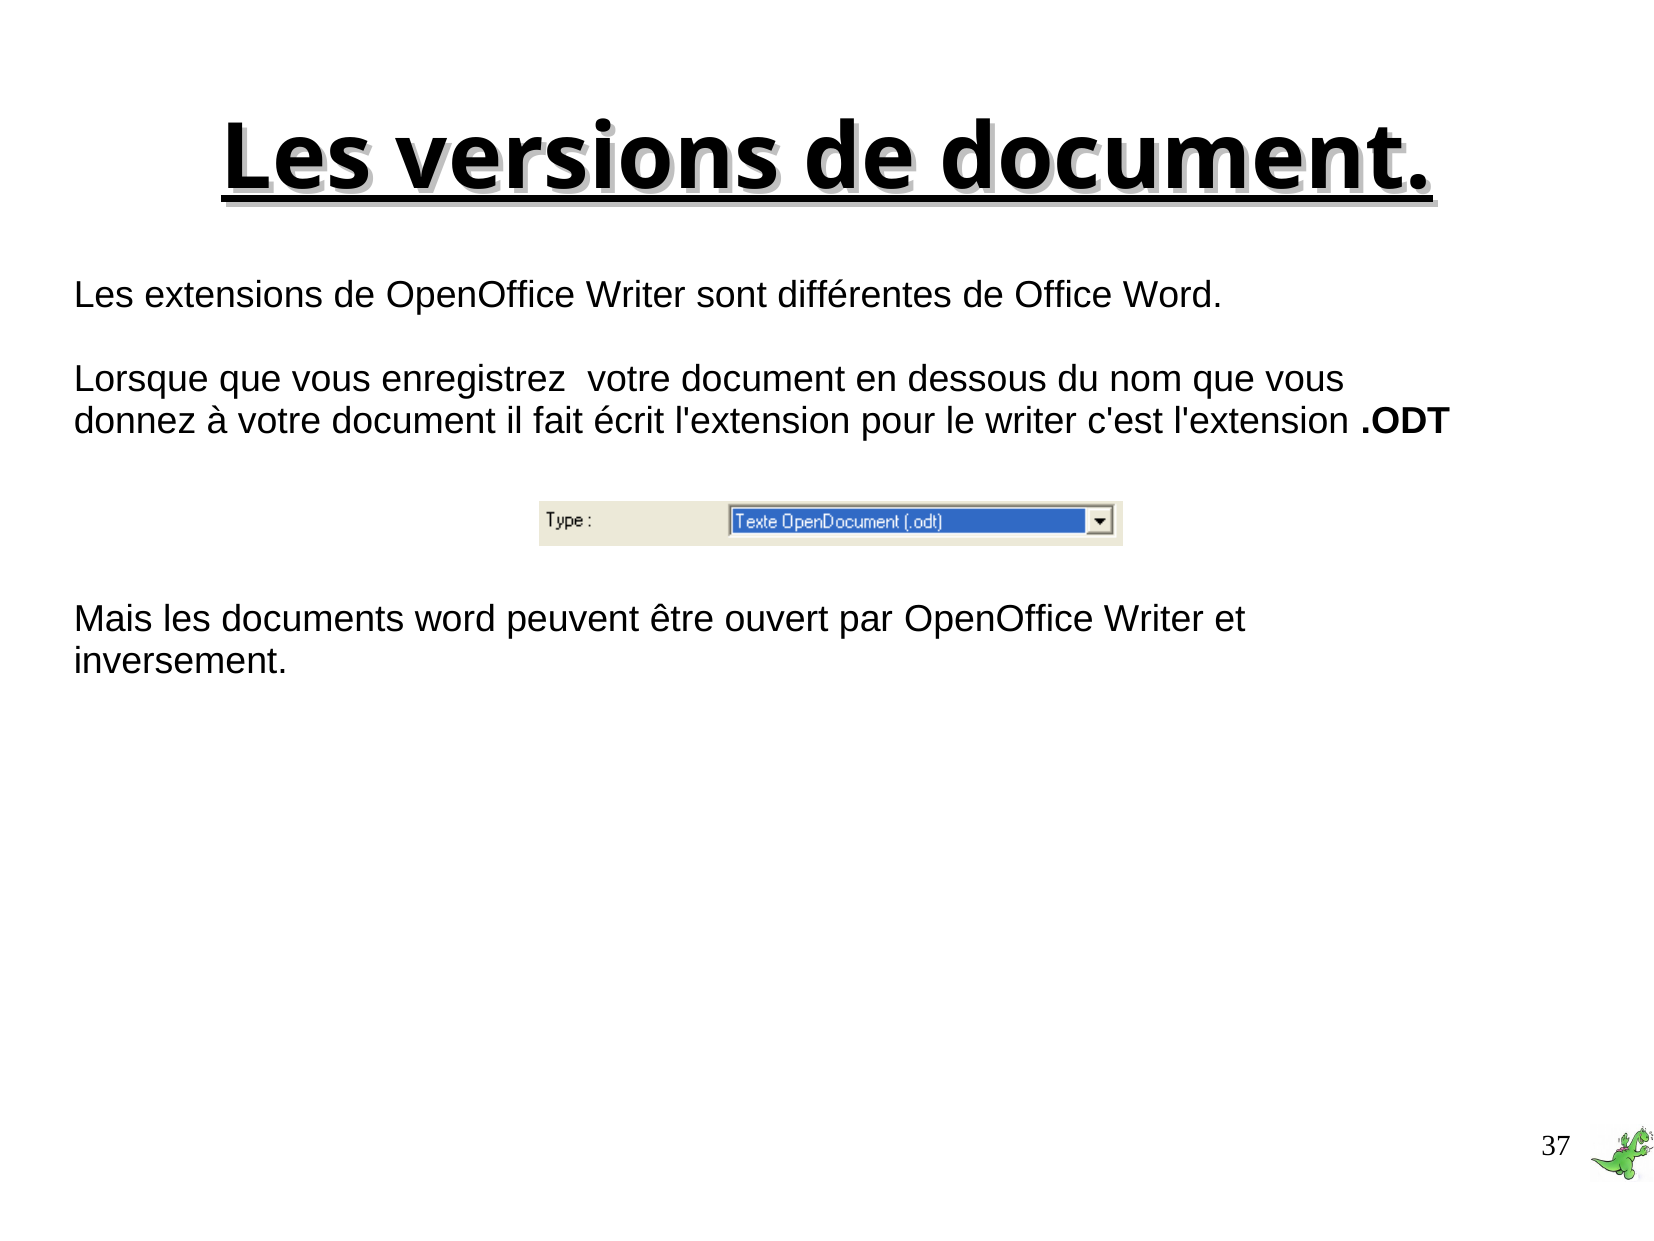

# Les versions de document.
Les extensions de OpenOffice Writer sont différentes de Office Word.
Lorsque que vous enregistrez votre document en dessous du nom que vous donnez à votre document il fait écrit l'extension pour le writer c'est l'extension .ODT
Mais les documents word peuvent être ouvert par OpenOffice Writer et inversement.
37